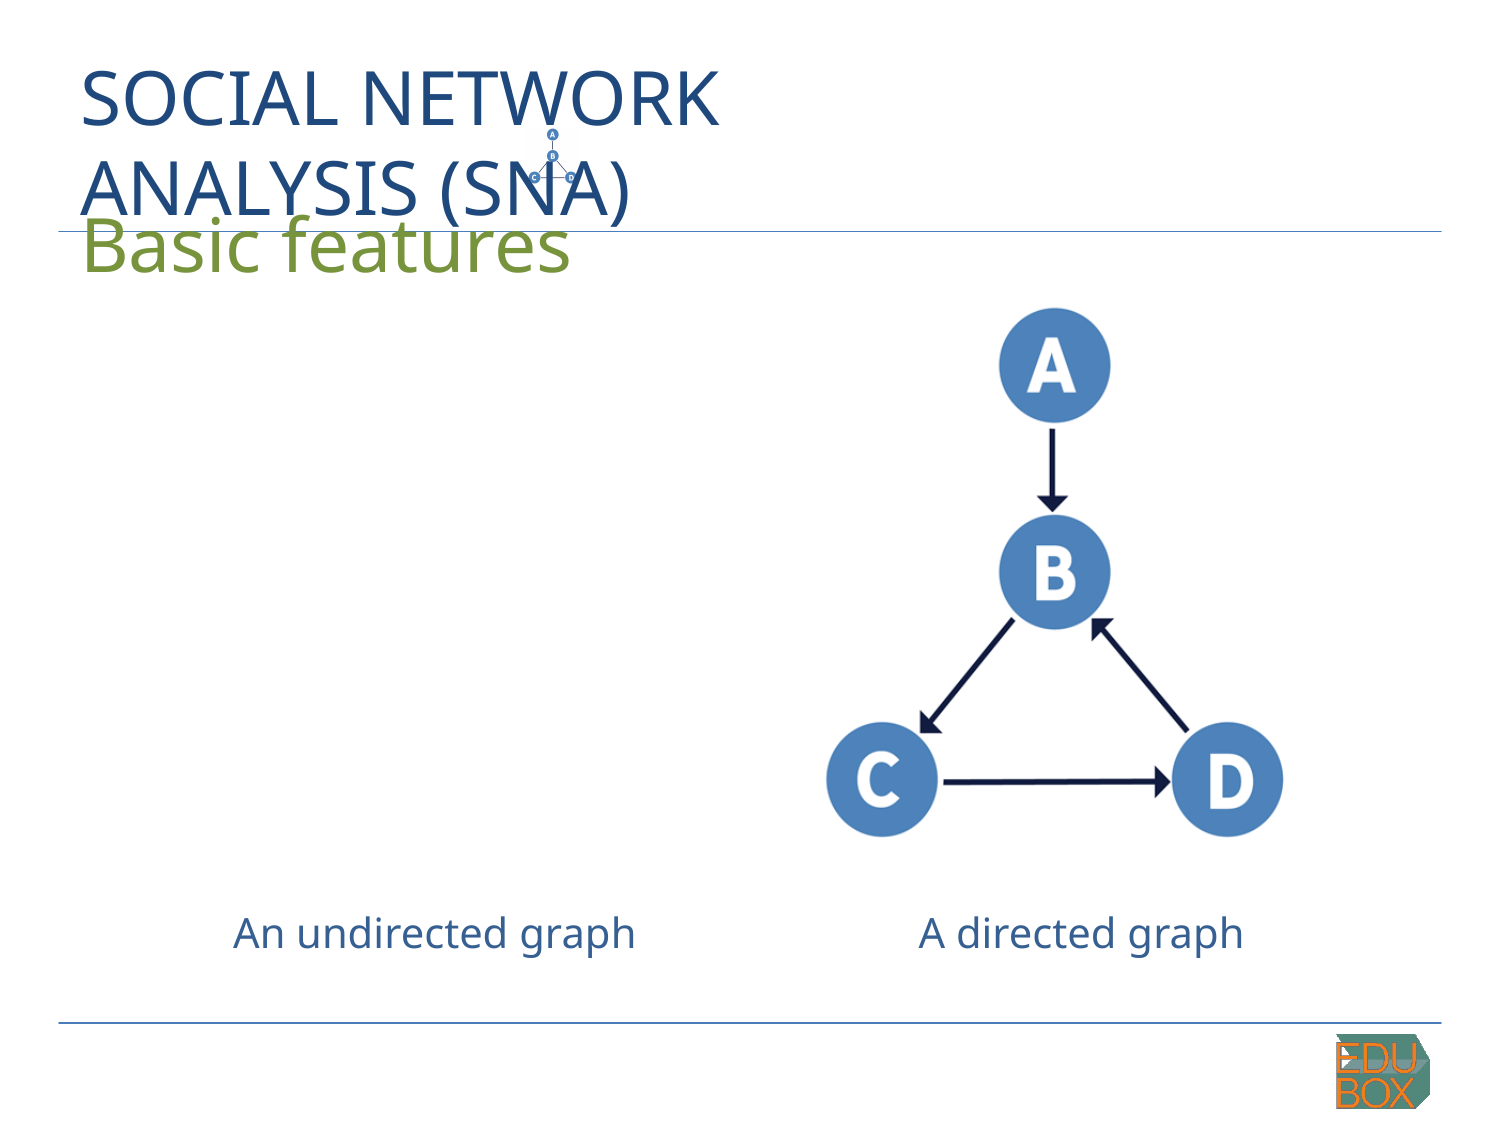

SOCIAL NETWORK ANALYSIS (SNA)
# Basic features
An undirected graph
A directed graph